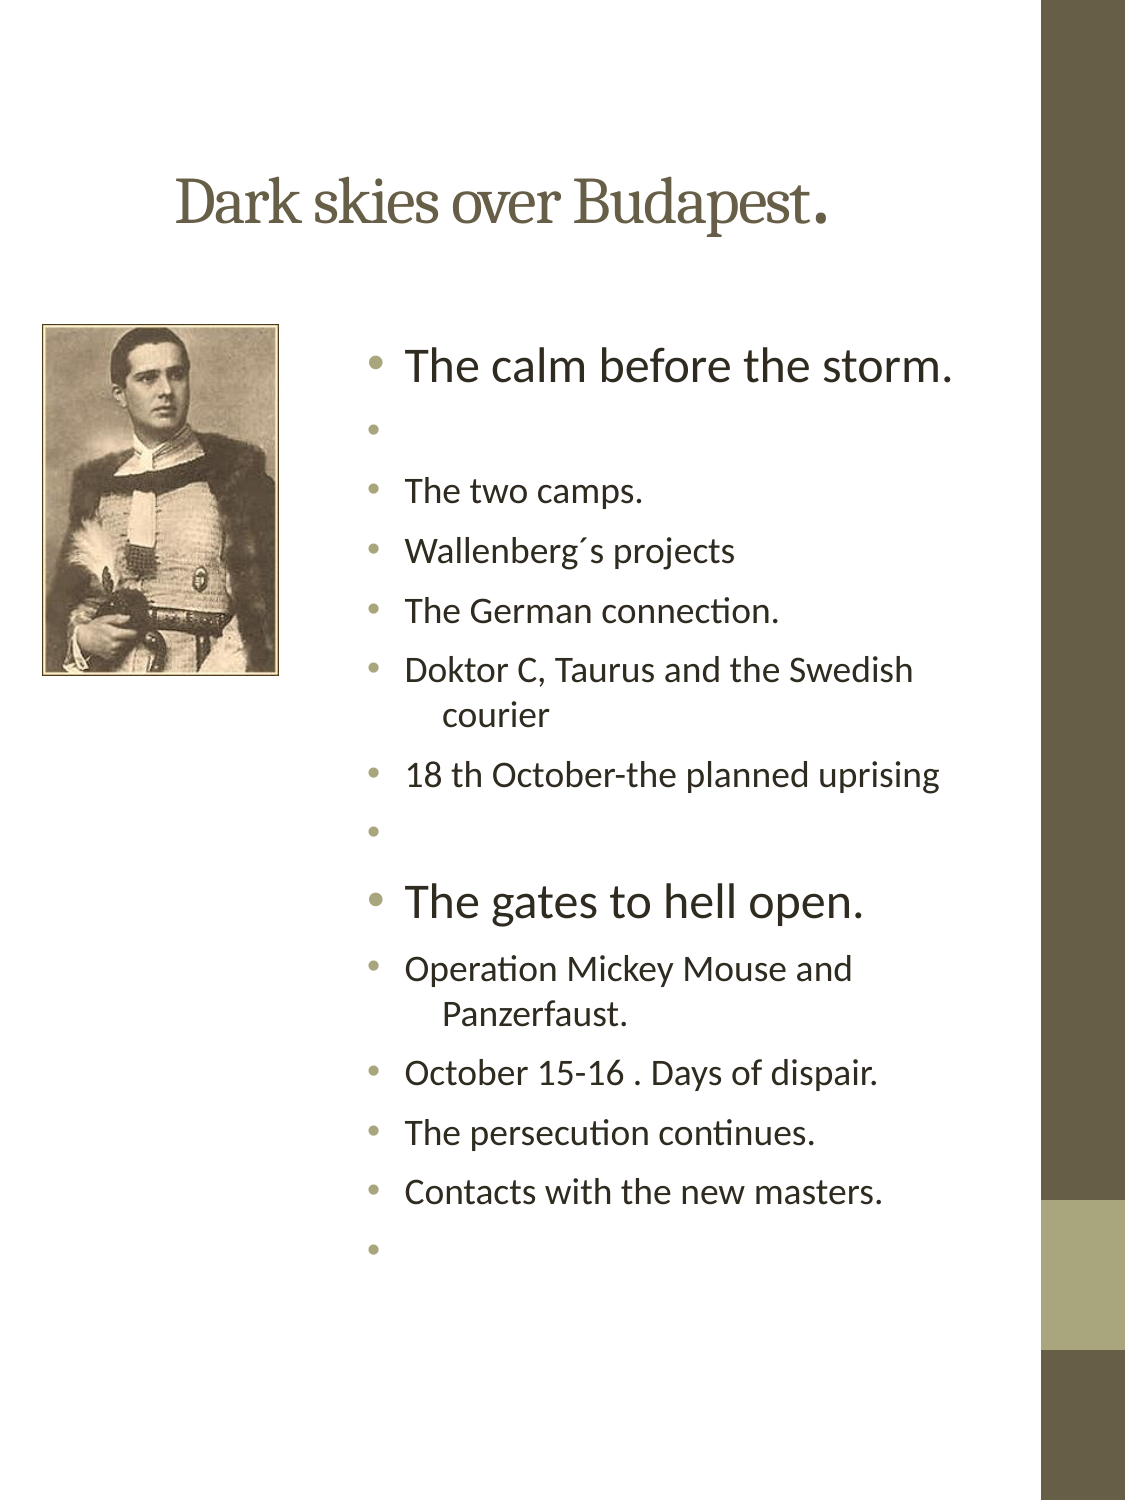

# Dark skies over Budapest.
The calm before the storm.
The two camps.
Wallenberg´s projects
The German connection.
Doktor C, Taurus and the Swedish courier
18 th October-the planned uprising
The gates to hell open.
Operation Mickey Mouse and Panzerfaust.
October 15-16 . Days of dispair.
The persecution continues.
Contacts with the new masters.